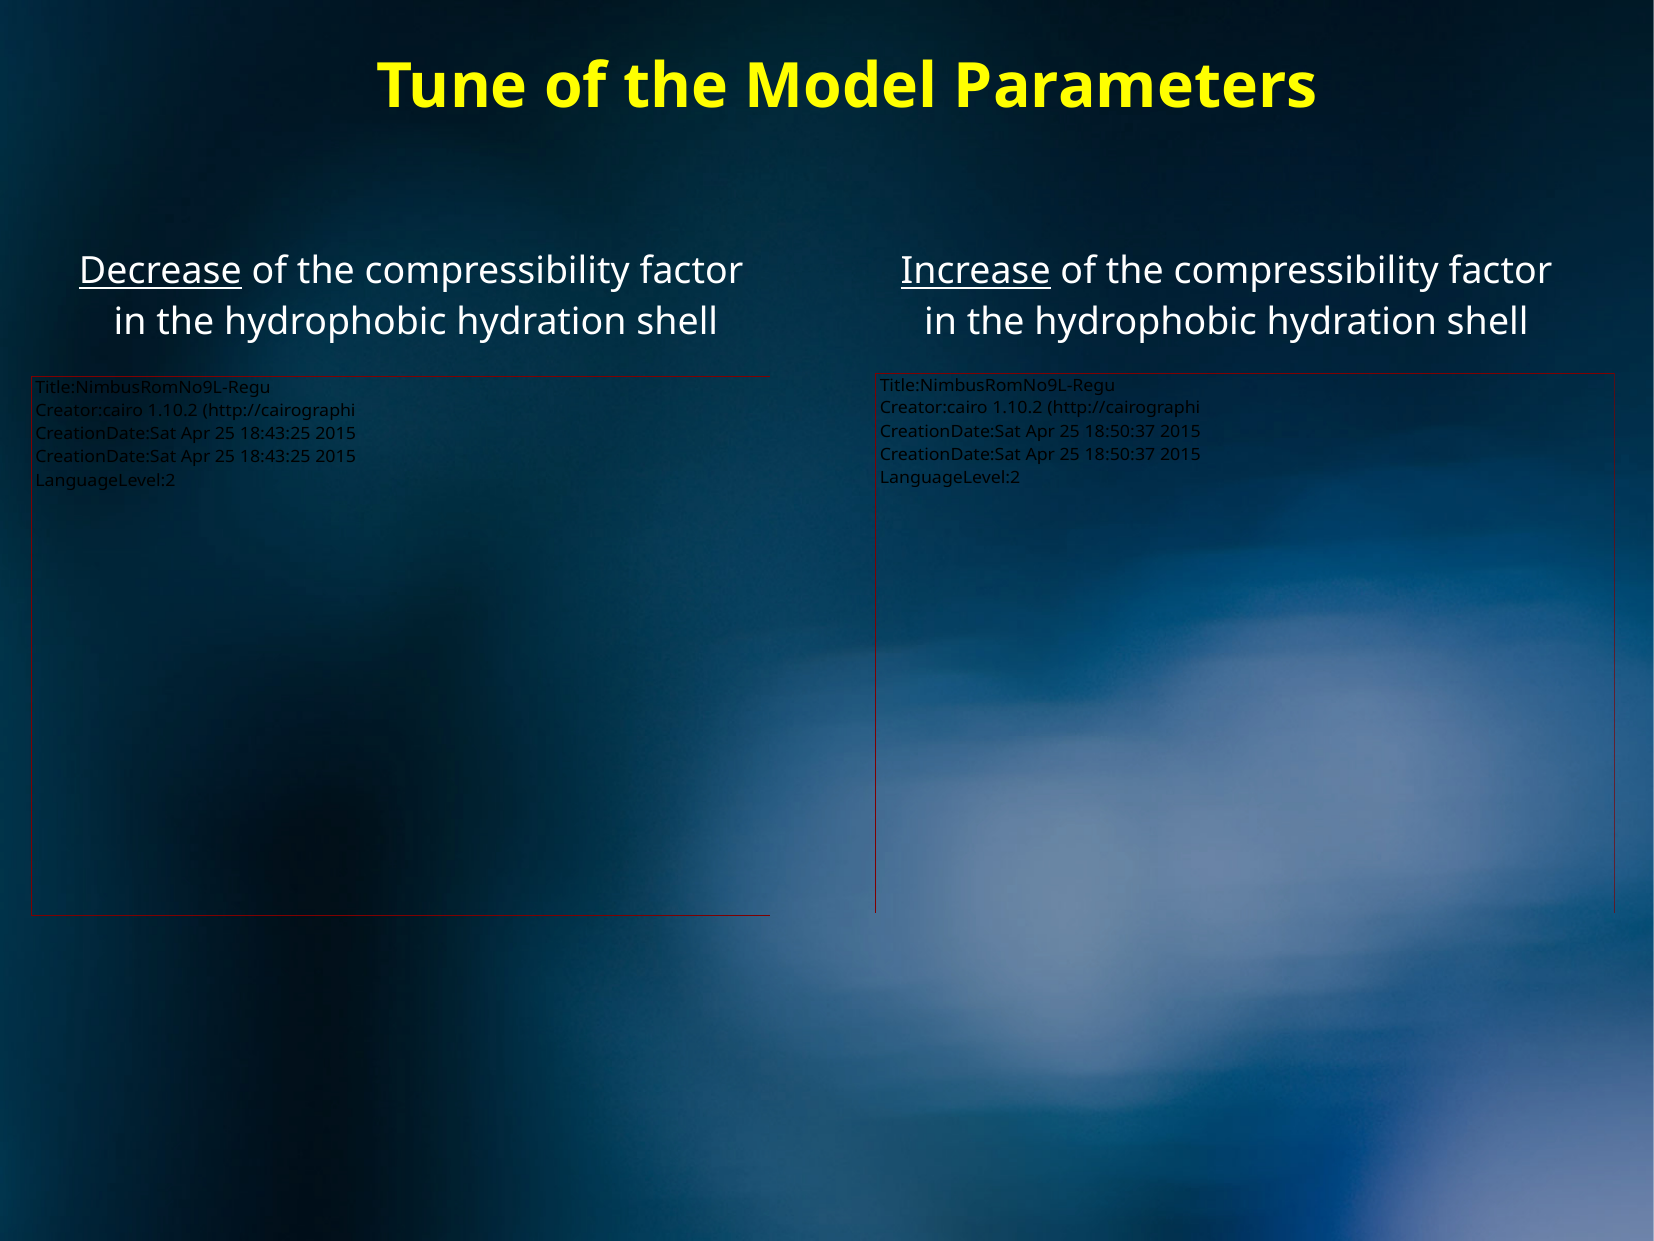

Tune of the Model Parameters
Decrease of the compressibility factor
in the hydrophobic hydration shell
Increase of the compressibility factor
in the hydrophobic hydration shell